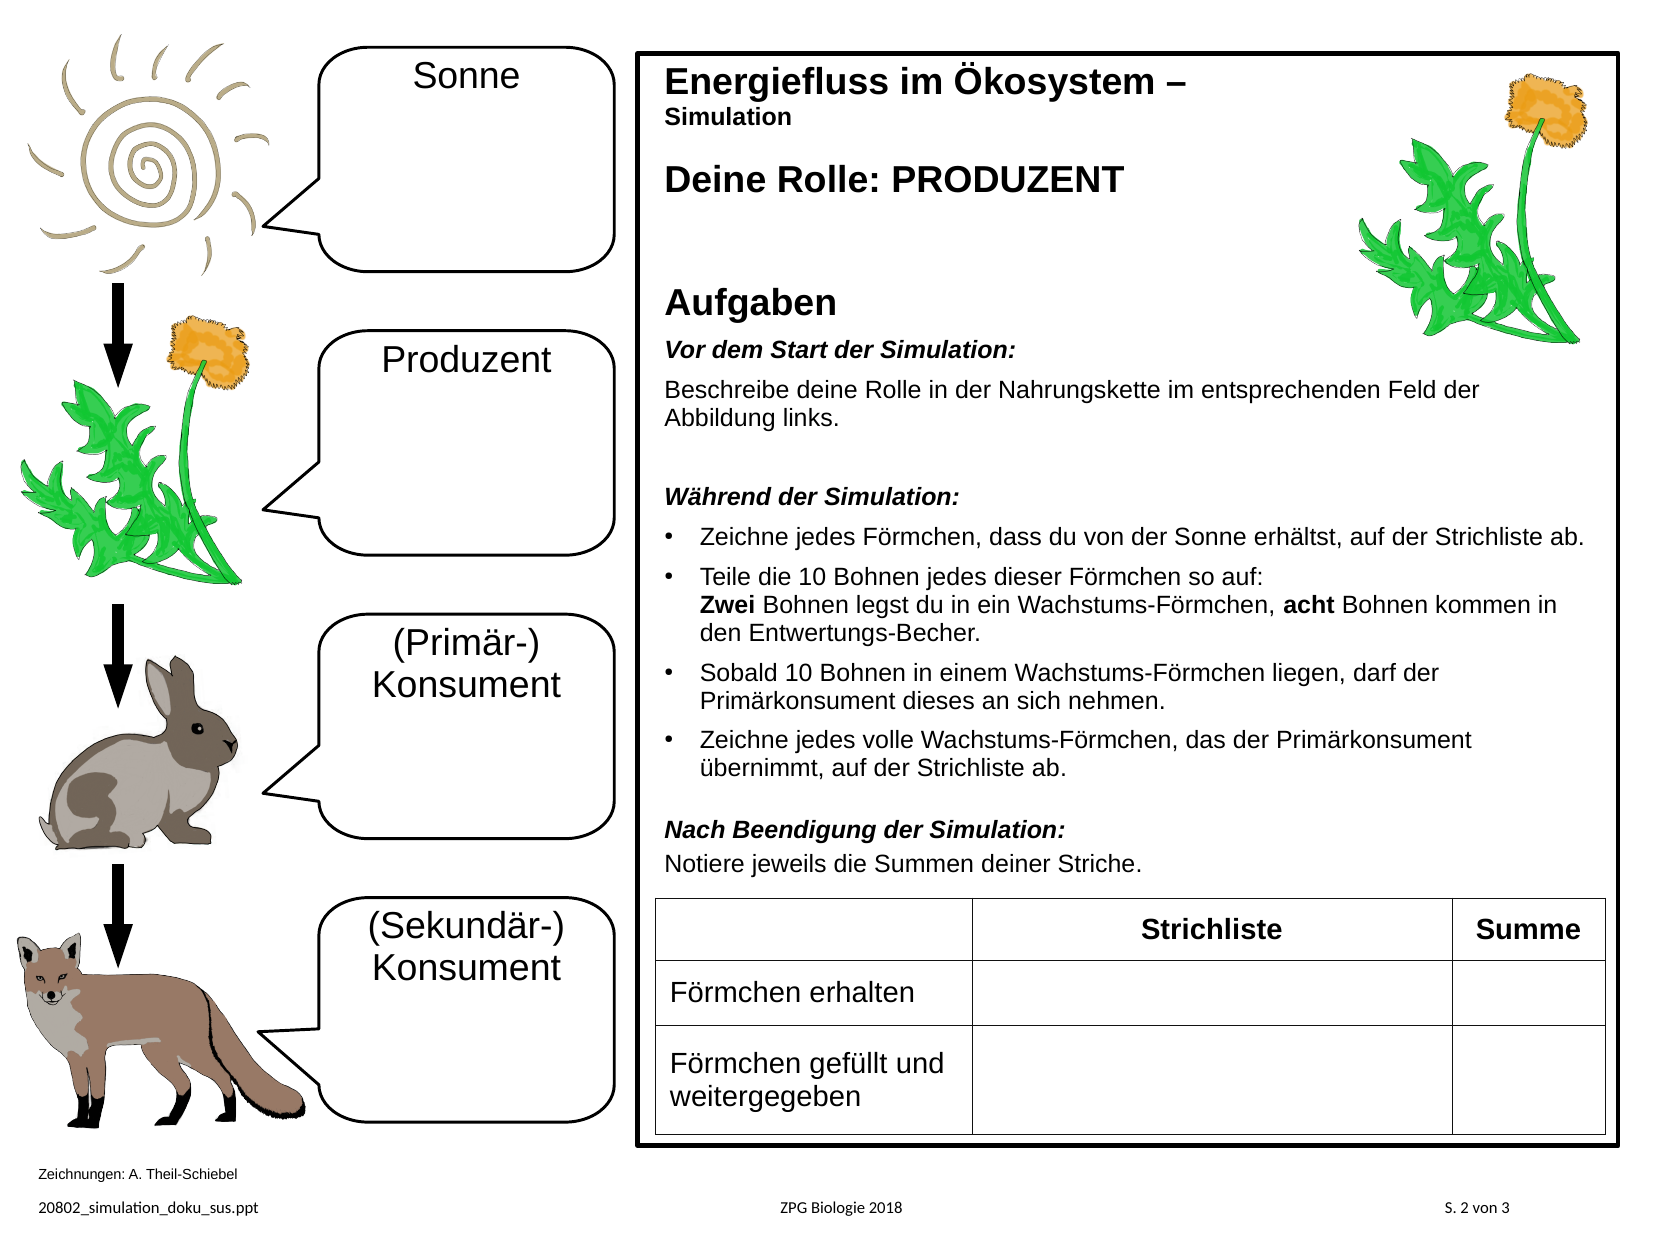

Sonne
Energiefluss im Ökosystem – 	 Simulation
Deine Rolle: PRODUZENT
Aufgaben
Vor dem Start der Simulation:
Beschreibe deine Rolle in der Nahrungskette im entsprechenden Feld der Abbildung links.
Während der Simulation:
Zeichne jedes Förmchen, dass du von der Sonne erhältst, auf der Strichliste ab.
Teile die 10 Bohnen jedes dieser Förmchen so auf:
Zwei Bohnen legst du in ein Wachstums-Förmchen, acht Bohnen kommen in den Entwertungs-Becher.
Sobald 10 Bohnen in einem Wachstums-Förmchen liegen, darf der Primärkonsument dieses an sich nehmen.
Zeichne jedes volle Wachstums-Förmchen, das der Primärkonsument übernimmt, auf der Strichliste ab.
Nach Beendigung der Simulation:
Notiere jeweils die Summen deiner Striche.
Produzent
(Primär-)
Konsument
(Sekundär-)
Konsument
| | Strichliste | Summe |
| --- | --- | --- |
| Förmchen erhalten | | |
| Förmchen gefüllt und weitergegeben | | |
Zeichnungen: A. Theil-Schiebel
20802_simulation_doku_sus.ppt 							 ZPG Biologie 2018 								 S. 2 von 3